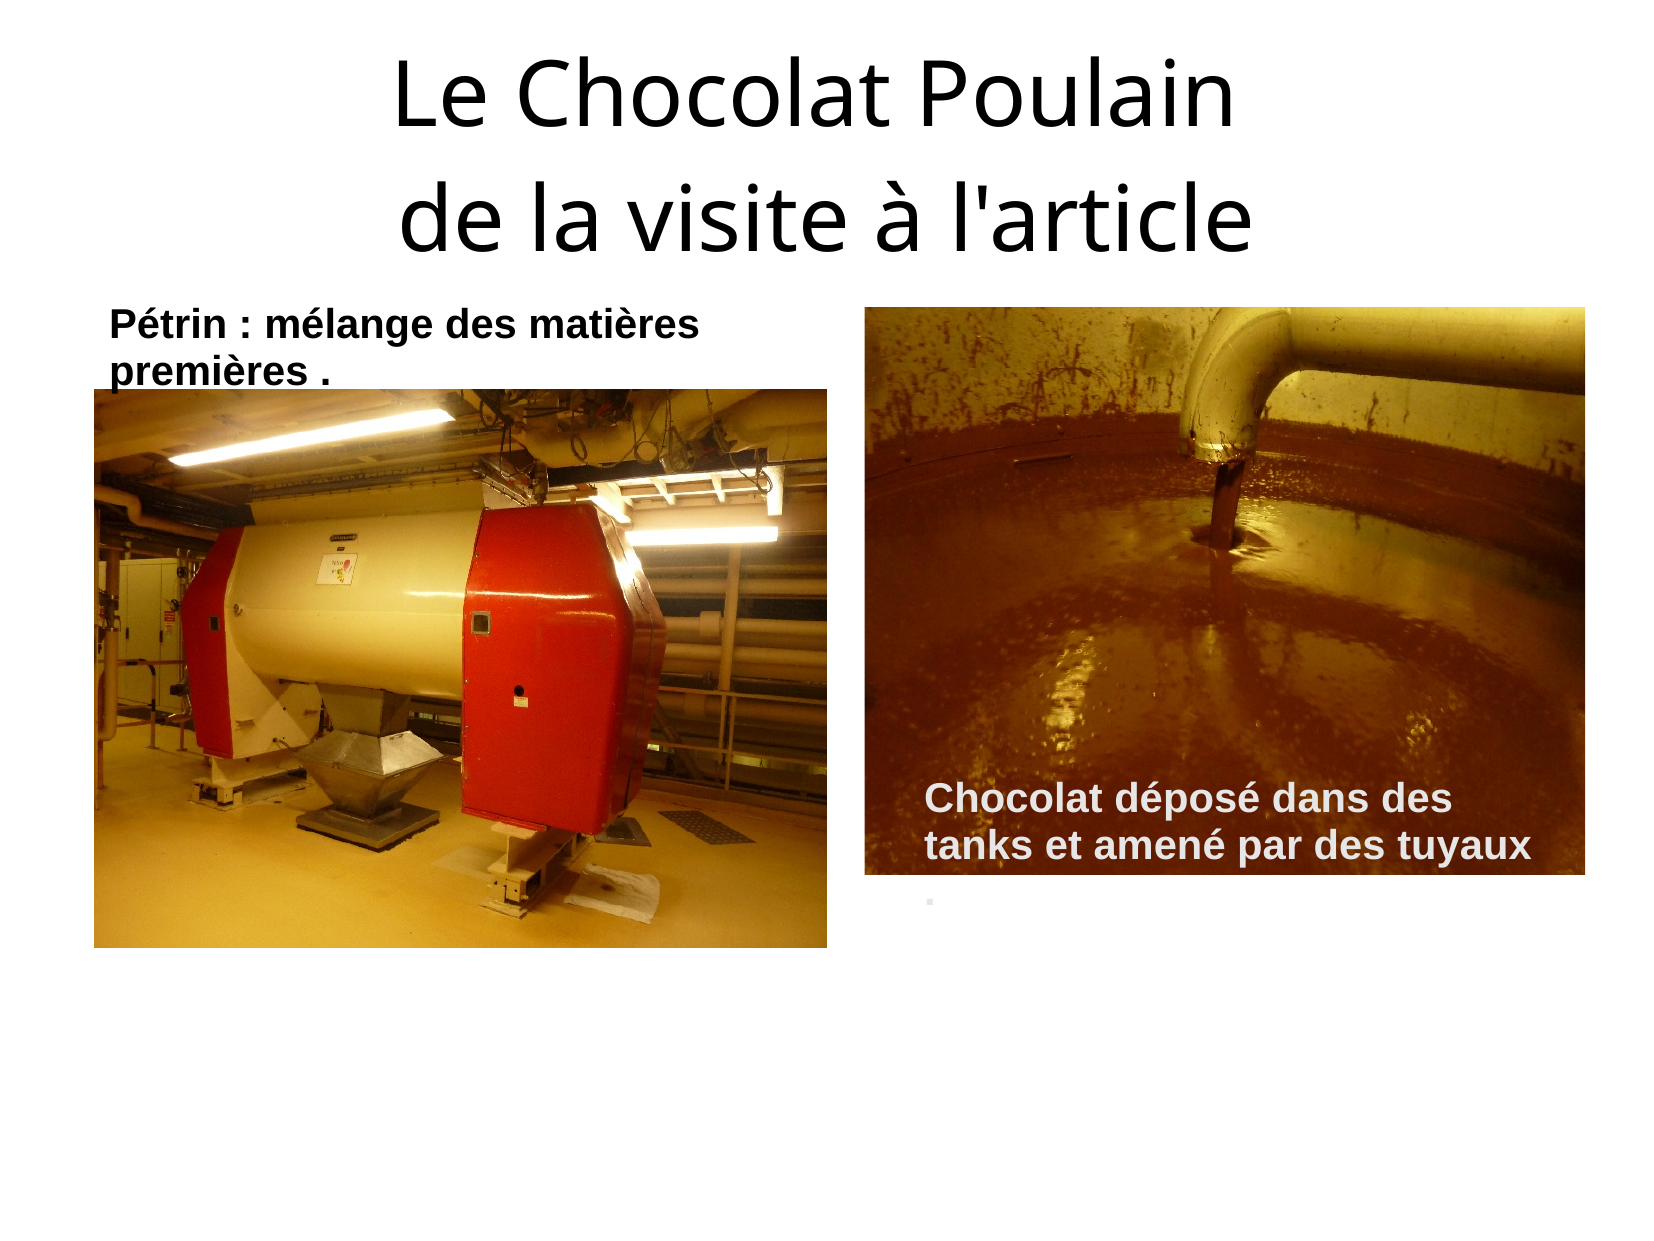

# Le Chocolat Poulain de la visite à l'article
Pétrin : mélange des matières premières .
Chocolat déposé dans des tanks et amené par des tuyaux .